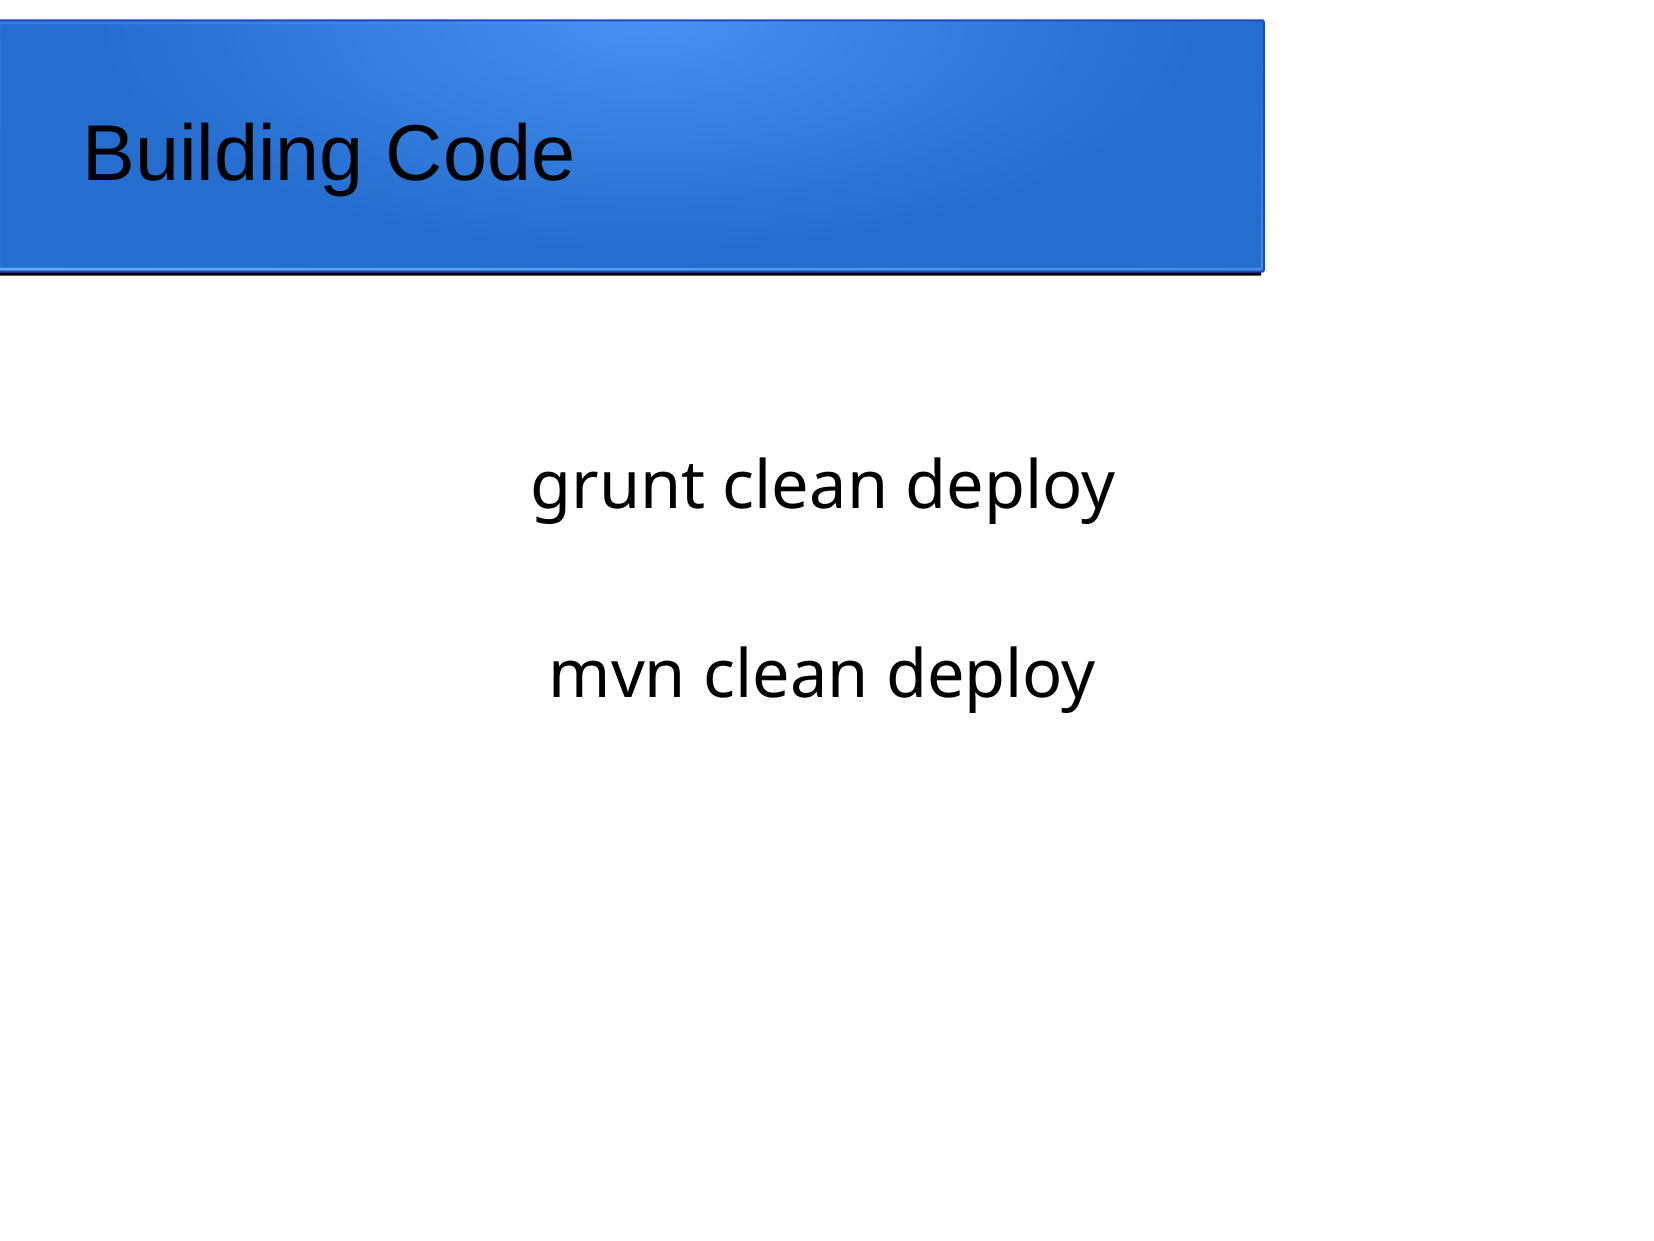

# Building Code
grunt clean deploy
mvn clean deploy